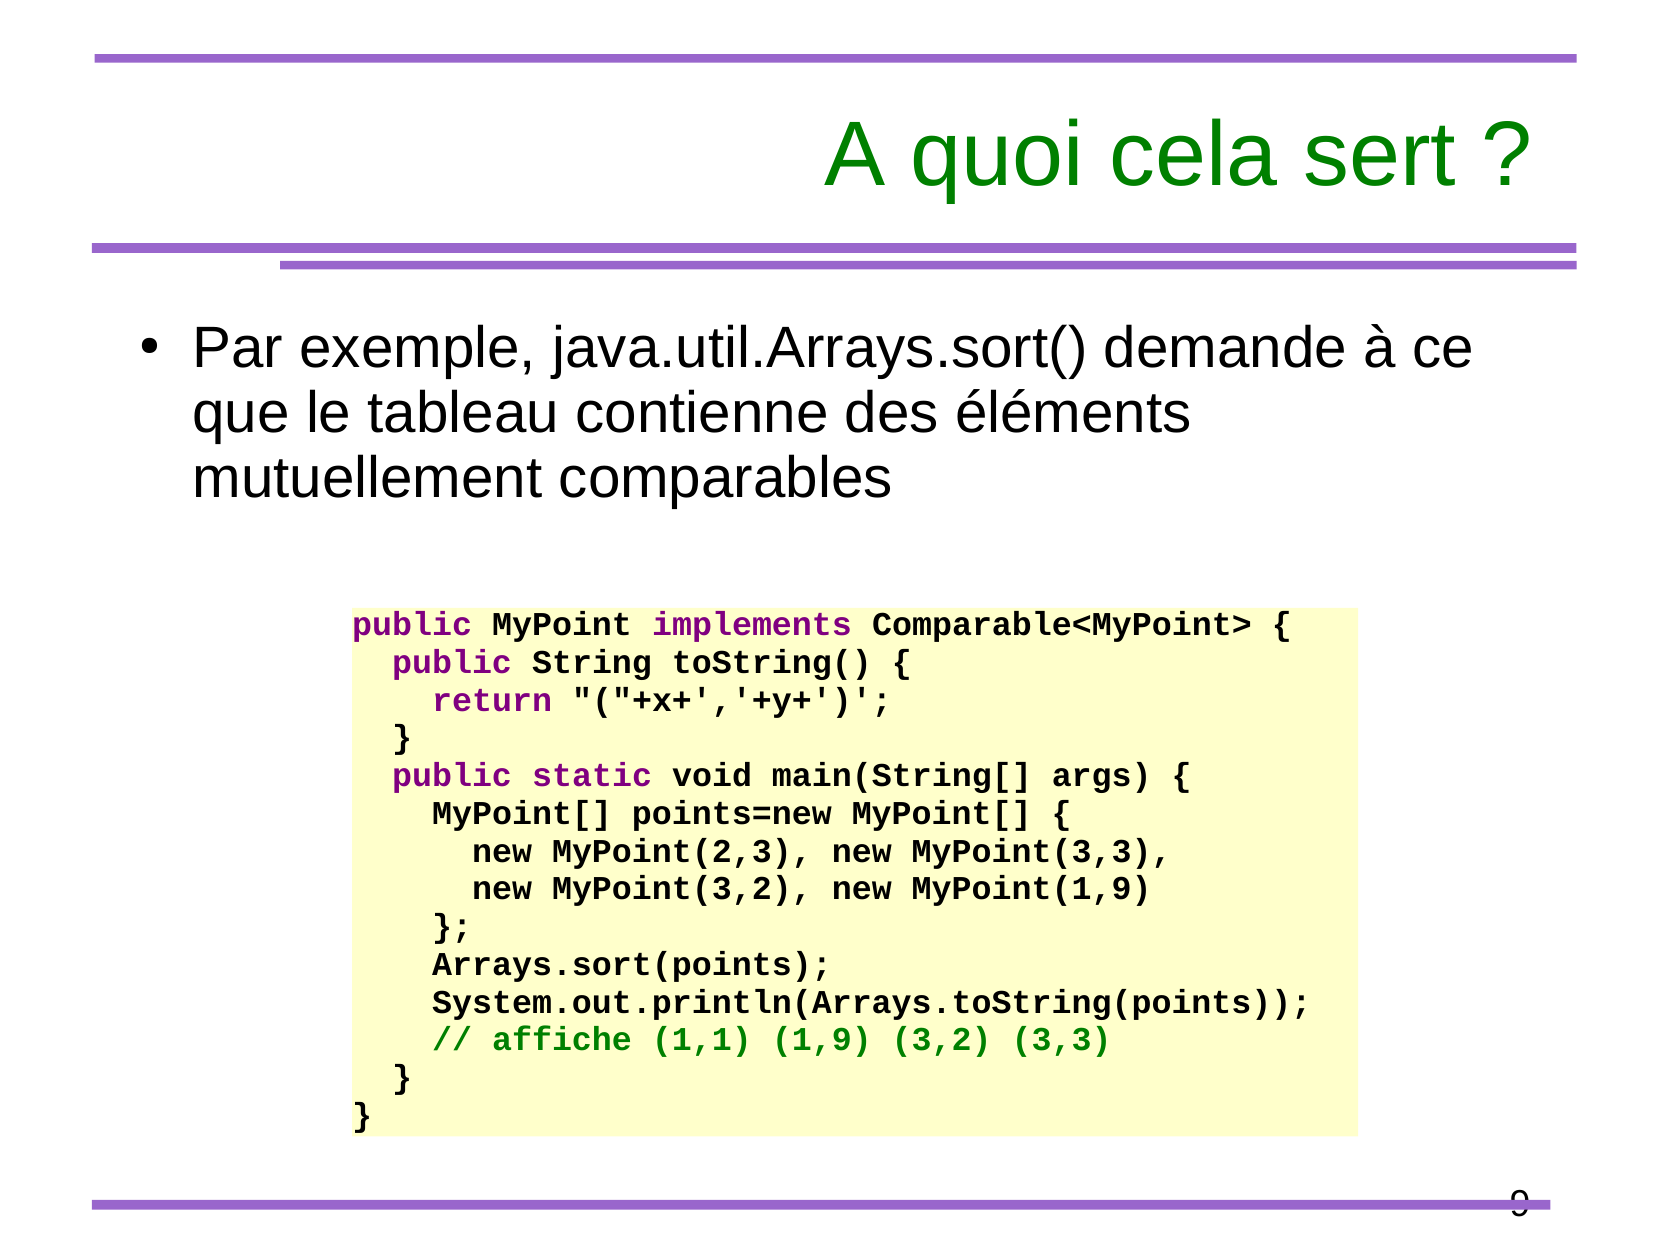

# A quoi cela sert ?
Par exemple, java.util.Arrays.sort() demande à ce que le tableau contienne des éléments mutuellement comparables
public MyPoint implements Comparable<MyPoint> {
 public String toString() {
 return "("+x+','+y+')';
 }
 public static void main(String[] args) {
 MyPoint[] points=new MyPoint[] {
 new MyPoint(2,3), new MyPoint(3,3),
 new MyPoint(3,2), new MyPoint(1,9)
 };
 Arrays.sort(points);
 System.out.println(Arrays.toString(points));
 // affiche (1,1) (1,9) (3,2) (3,3)
 }
}